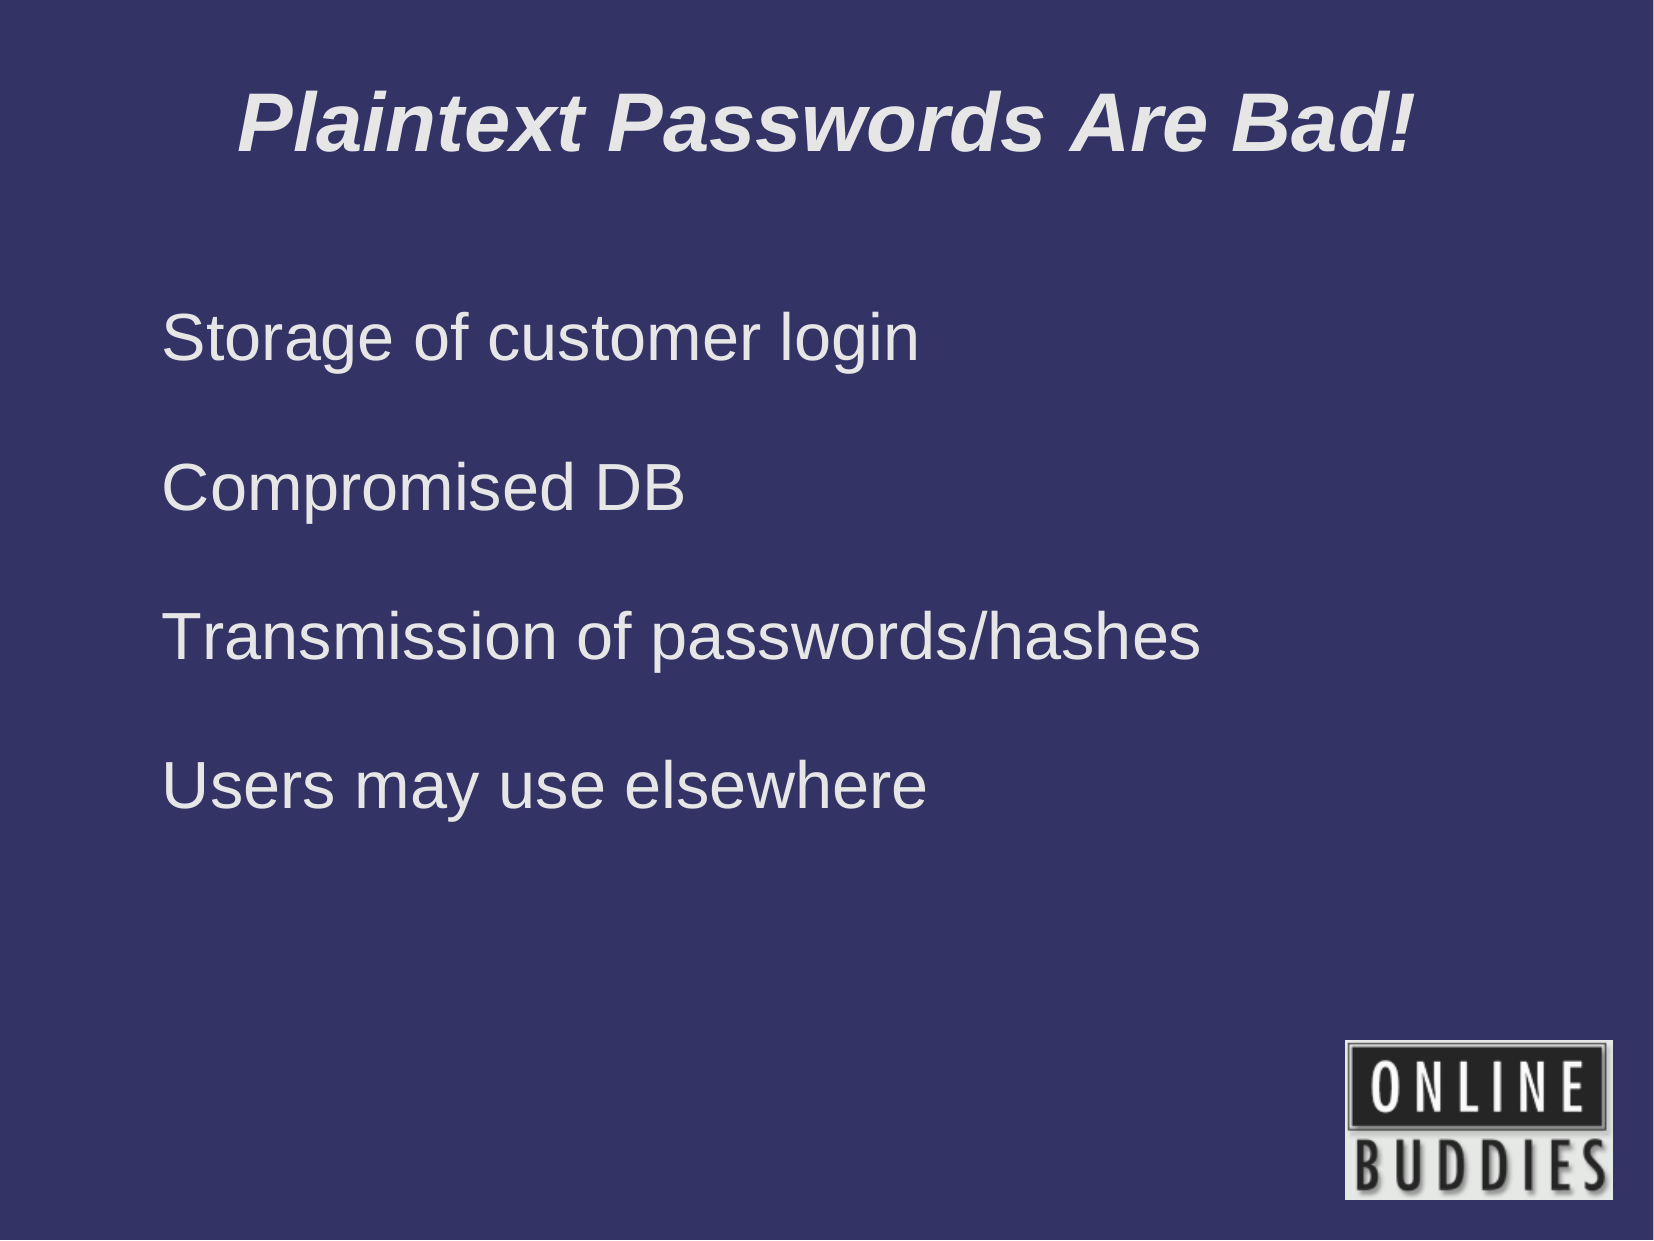

# Plaintext Passwords Are Bad!
Storage of customer login
Compromised DB
Transmission of passwords/hashes
Users may use elsewhere